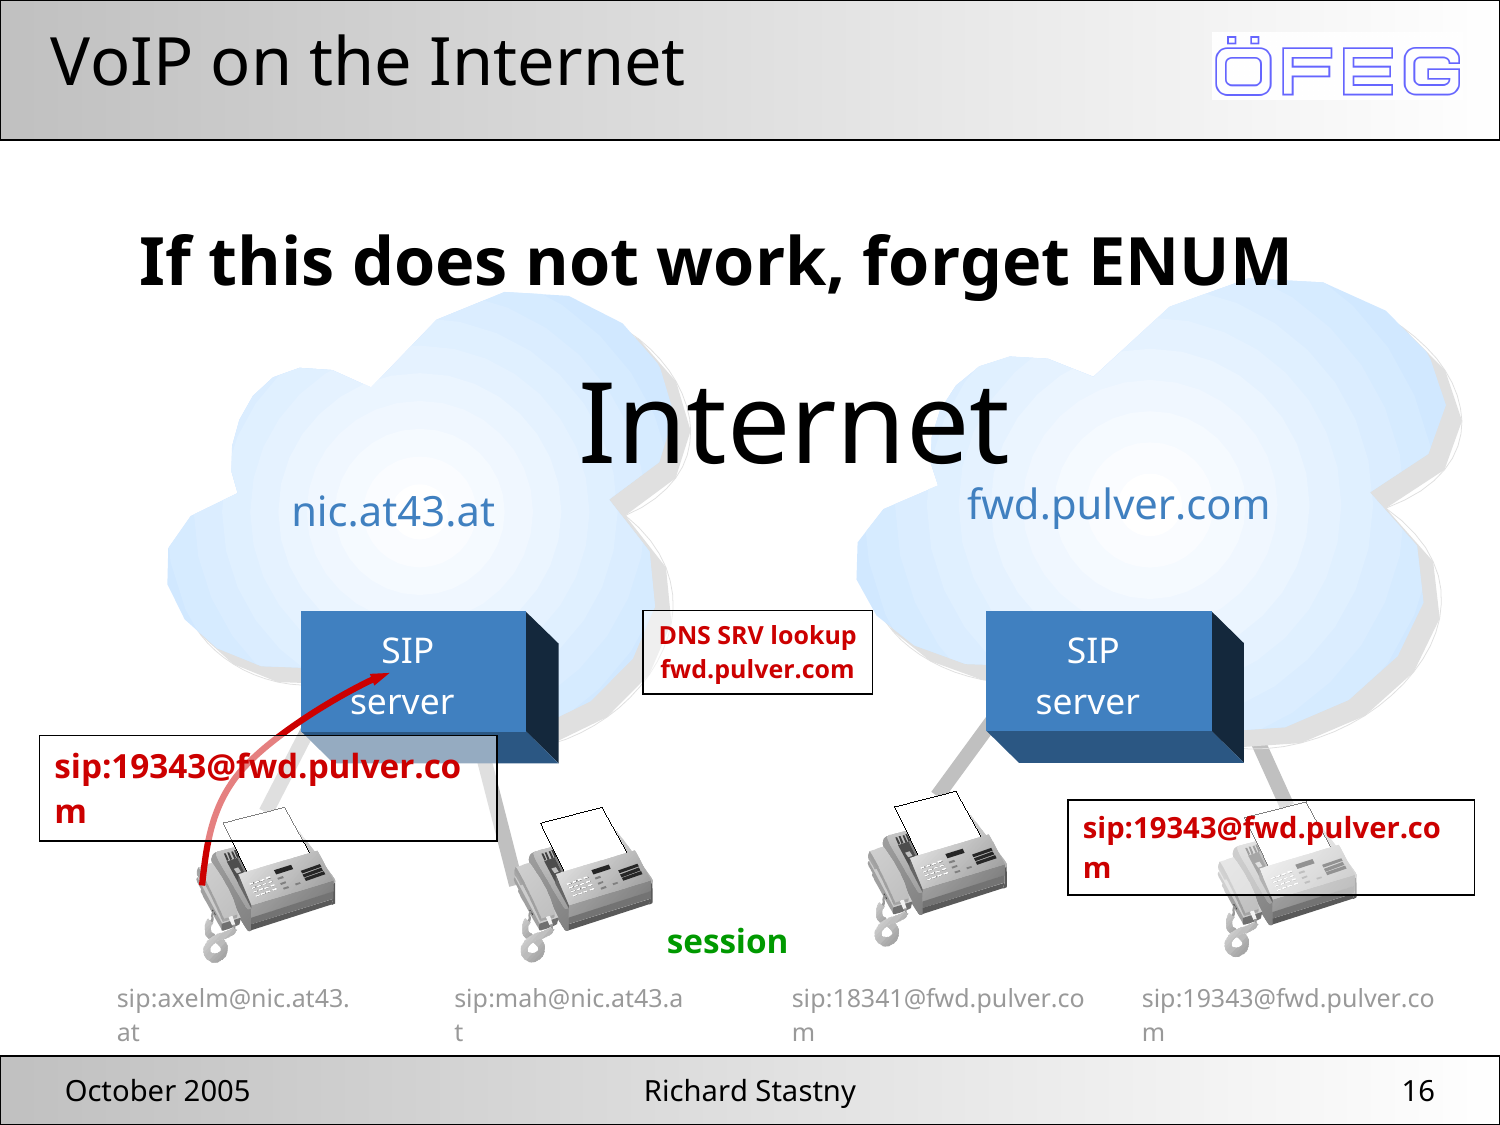

# VoIP on the Internet
If this does not work, forget ENUM
fwd.pulver.com
nic.at43.at
Internet
DNS SRV lookup
fwd.pulver.com
SIP
SIP
server
server
sip:19343@fwd.pulver.com
sip:19343@fwd.pulver.com
session
sip:axelm@nic.at43.at
sip:mah@nic.at43.at
sip:18341@fwd.pulver.com
sip:19343@fwd.pulver.com
October 2005
Richard Stastny
16